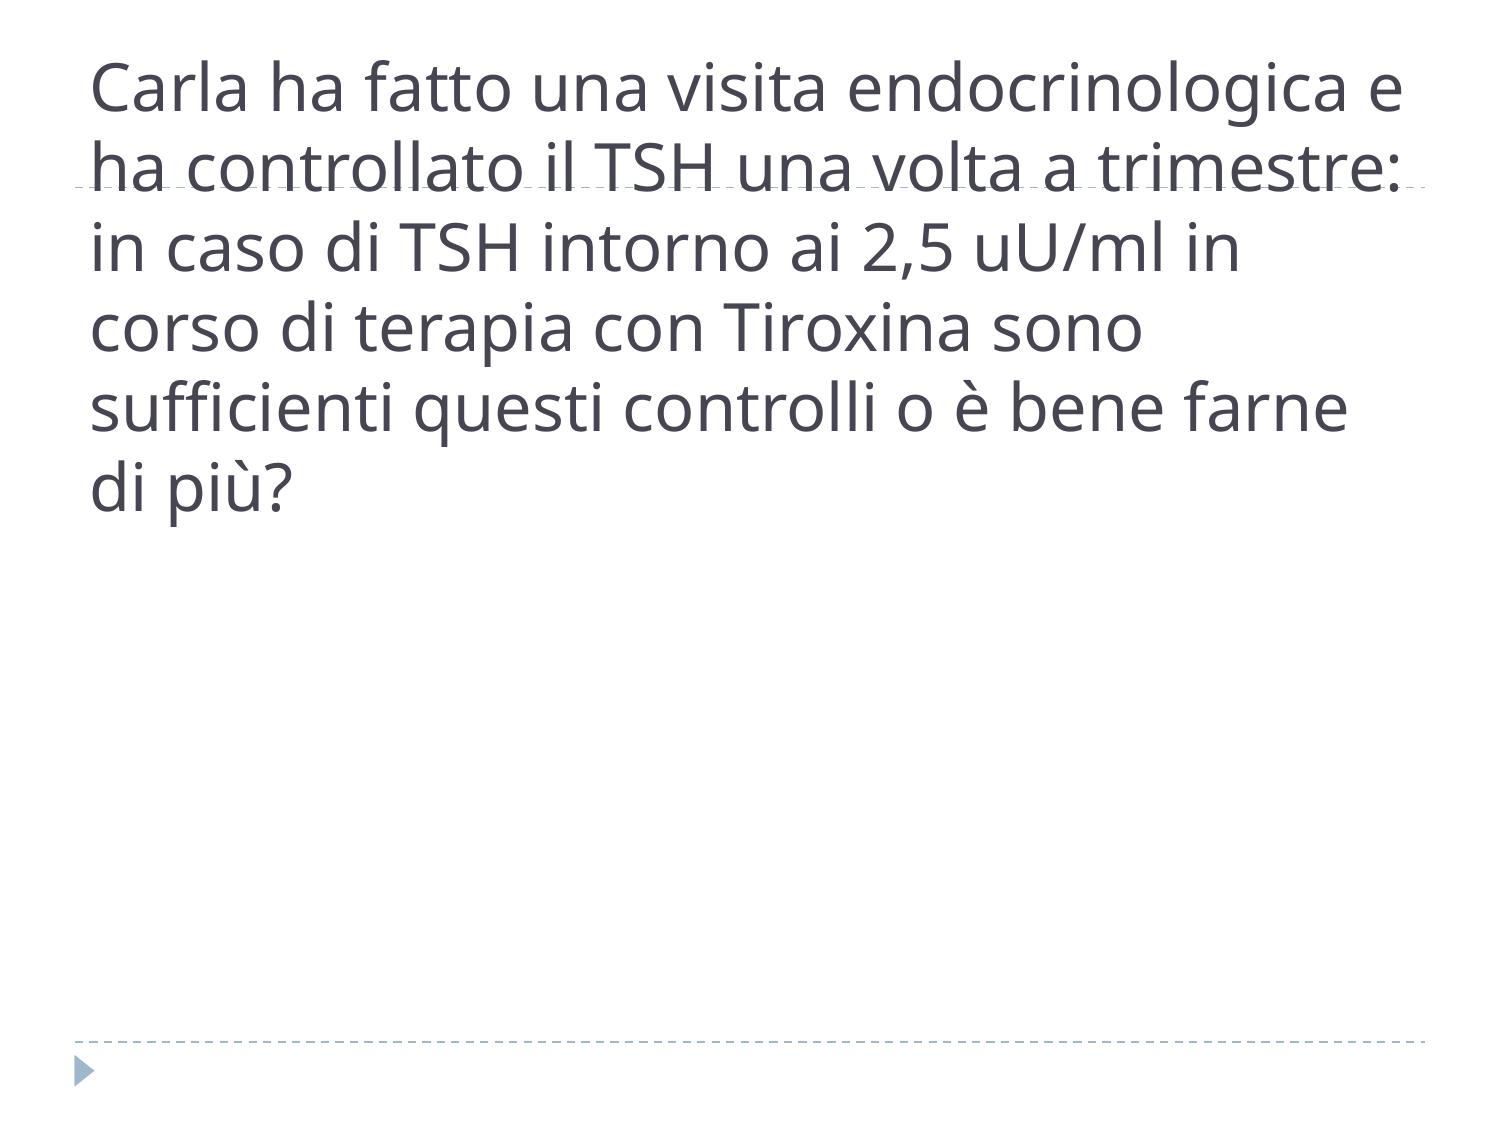

# Carla ha fatto una visita endocrinologica e ha controllato il TSH una volta a trimestre: in caso di TSH intorno ai 2,5 uU/ml in corso di terapia con Tiroxina sono sufficienti questi controlli o è bene farne di più?